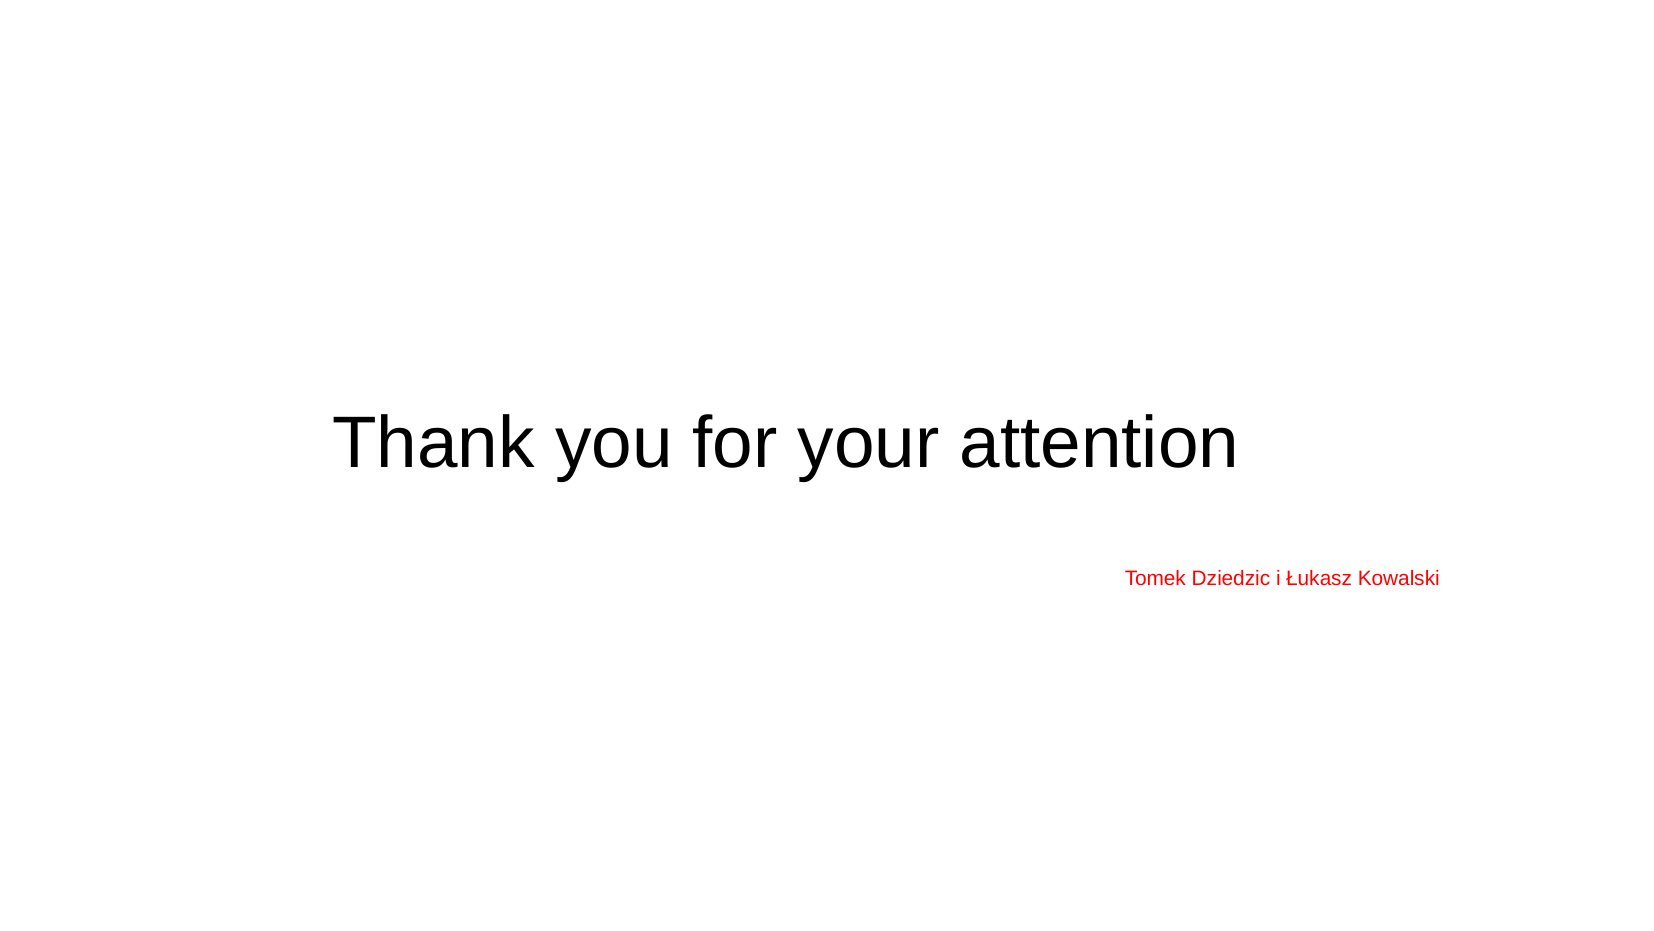

#
Thank you for your attention
 Tomek Dziedzic i Łukasz Kowalski